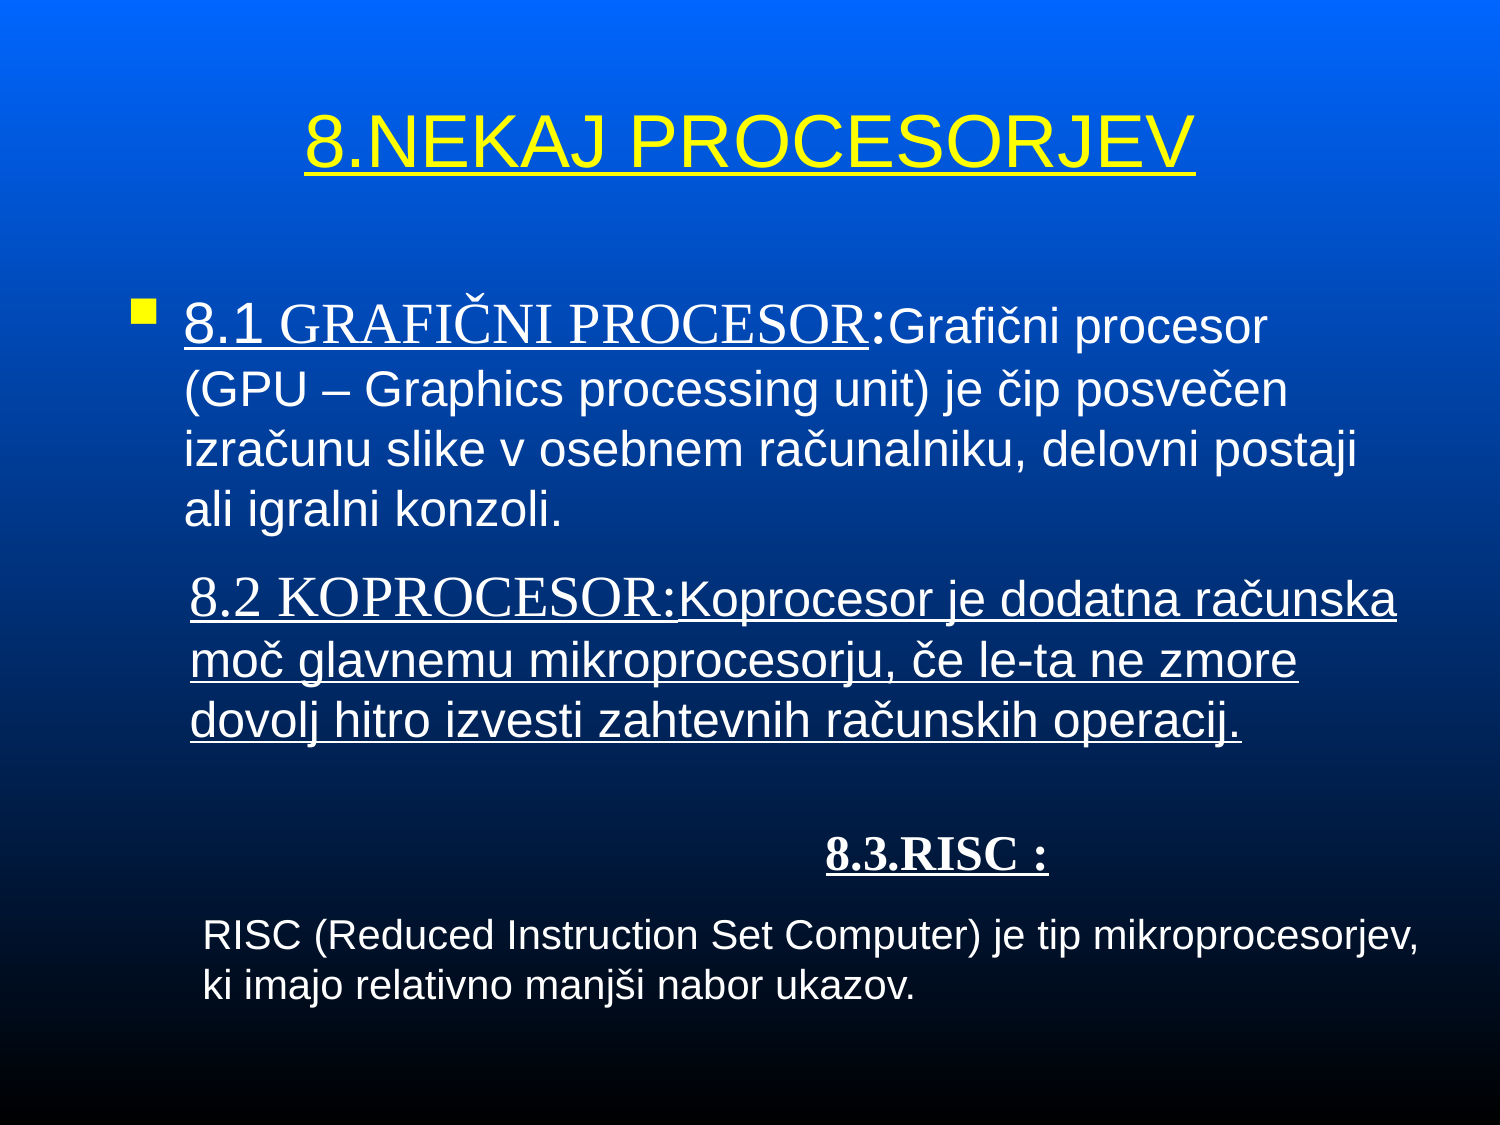

# 8.NEKAJ PROCESORJEV
8.1 GRAFIČNI PROCESOR:Grafični procesor (GPU – Graphics processing unit) je čip posvečen izračunu slike v osebnem računalniku, delovni postaji ali igralni konzoli.
8.2 KOPROCESOR:Koprocesor je dodatna računska moč glavnemu mikroprocesorju, če le-ta ne zmore dovolj hitro izvesti zahtevnih računskih operacij.
8.3.RISC :
RISC (Reduced Instruction Set Computer) je tip mikroprocesorjev, ki imajo relativno manjši nabor ukazov.